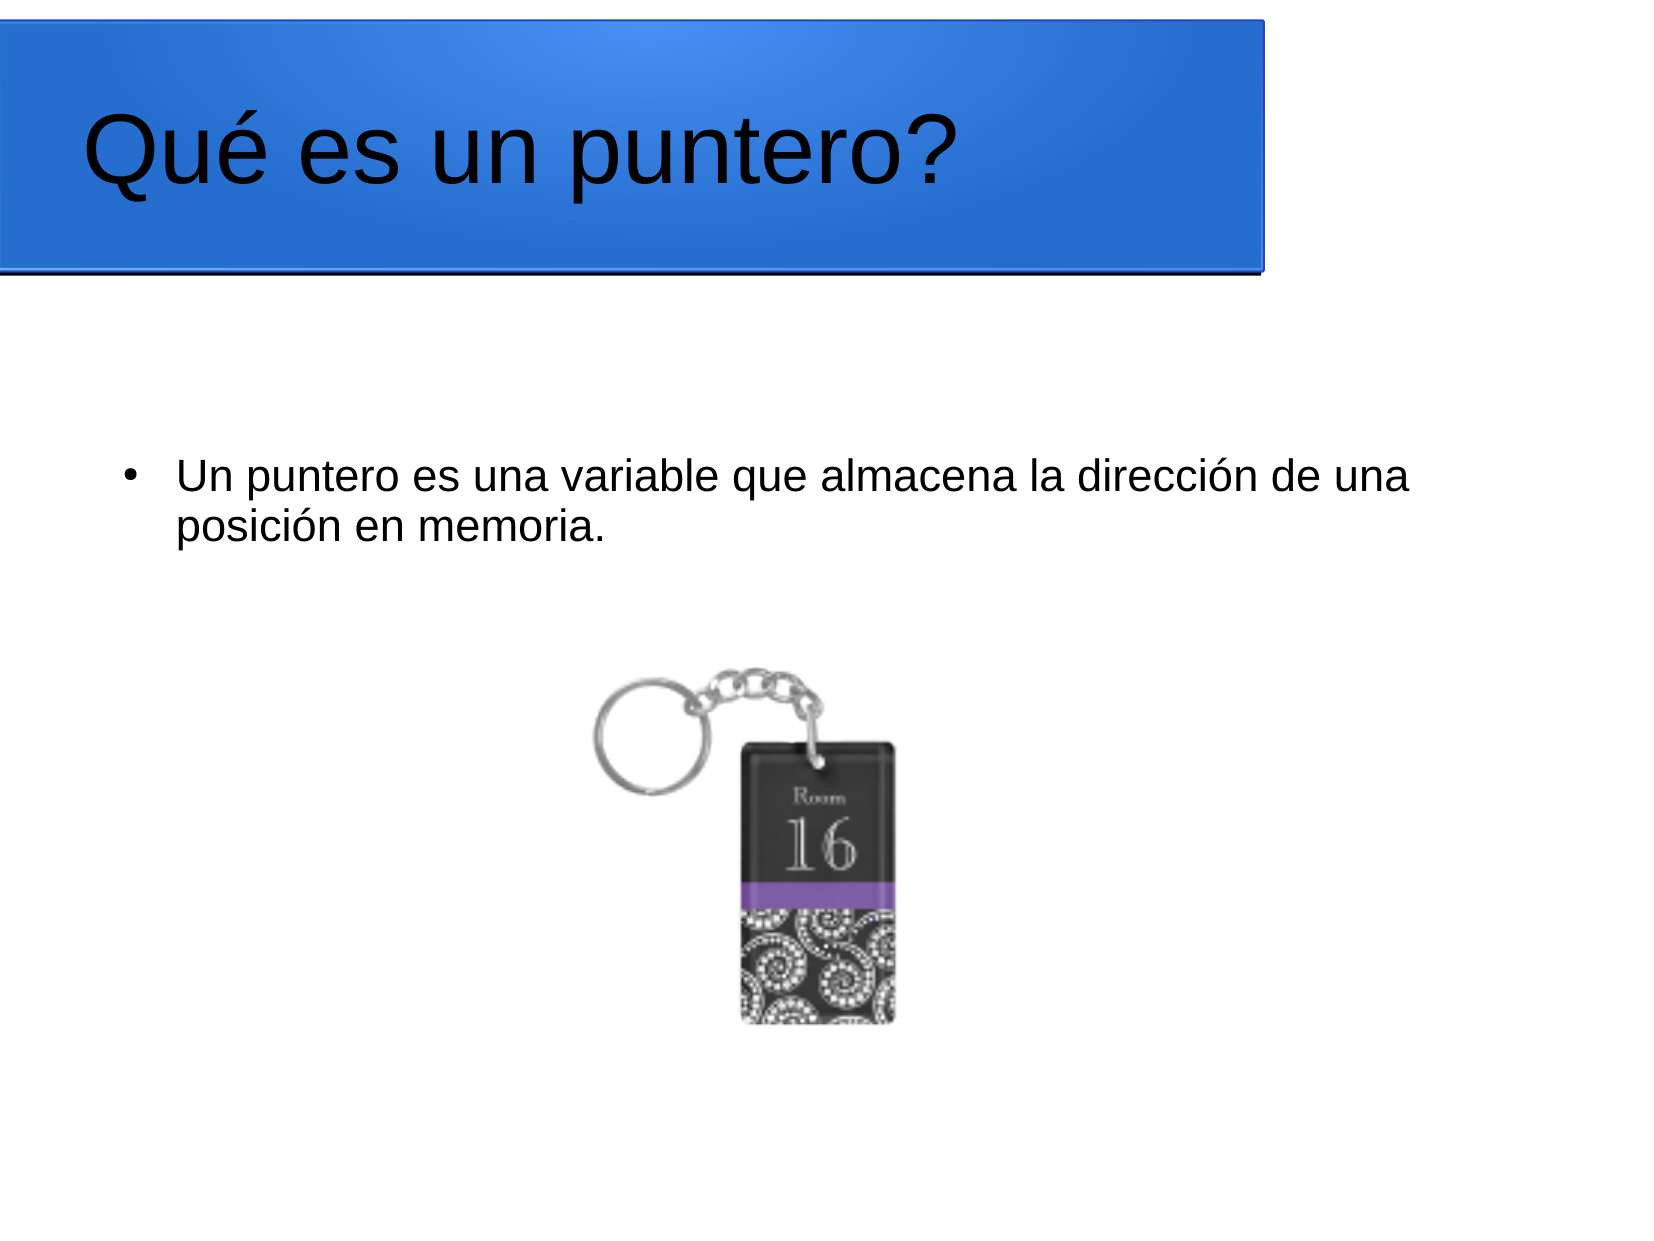

# Qué es un puntero?
Un puntero es una variable que almacena la dirección de una posición en memoria.